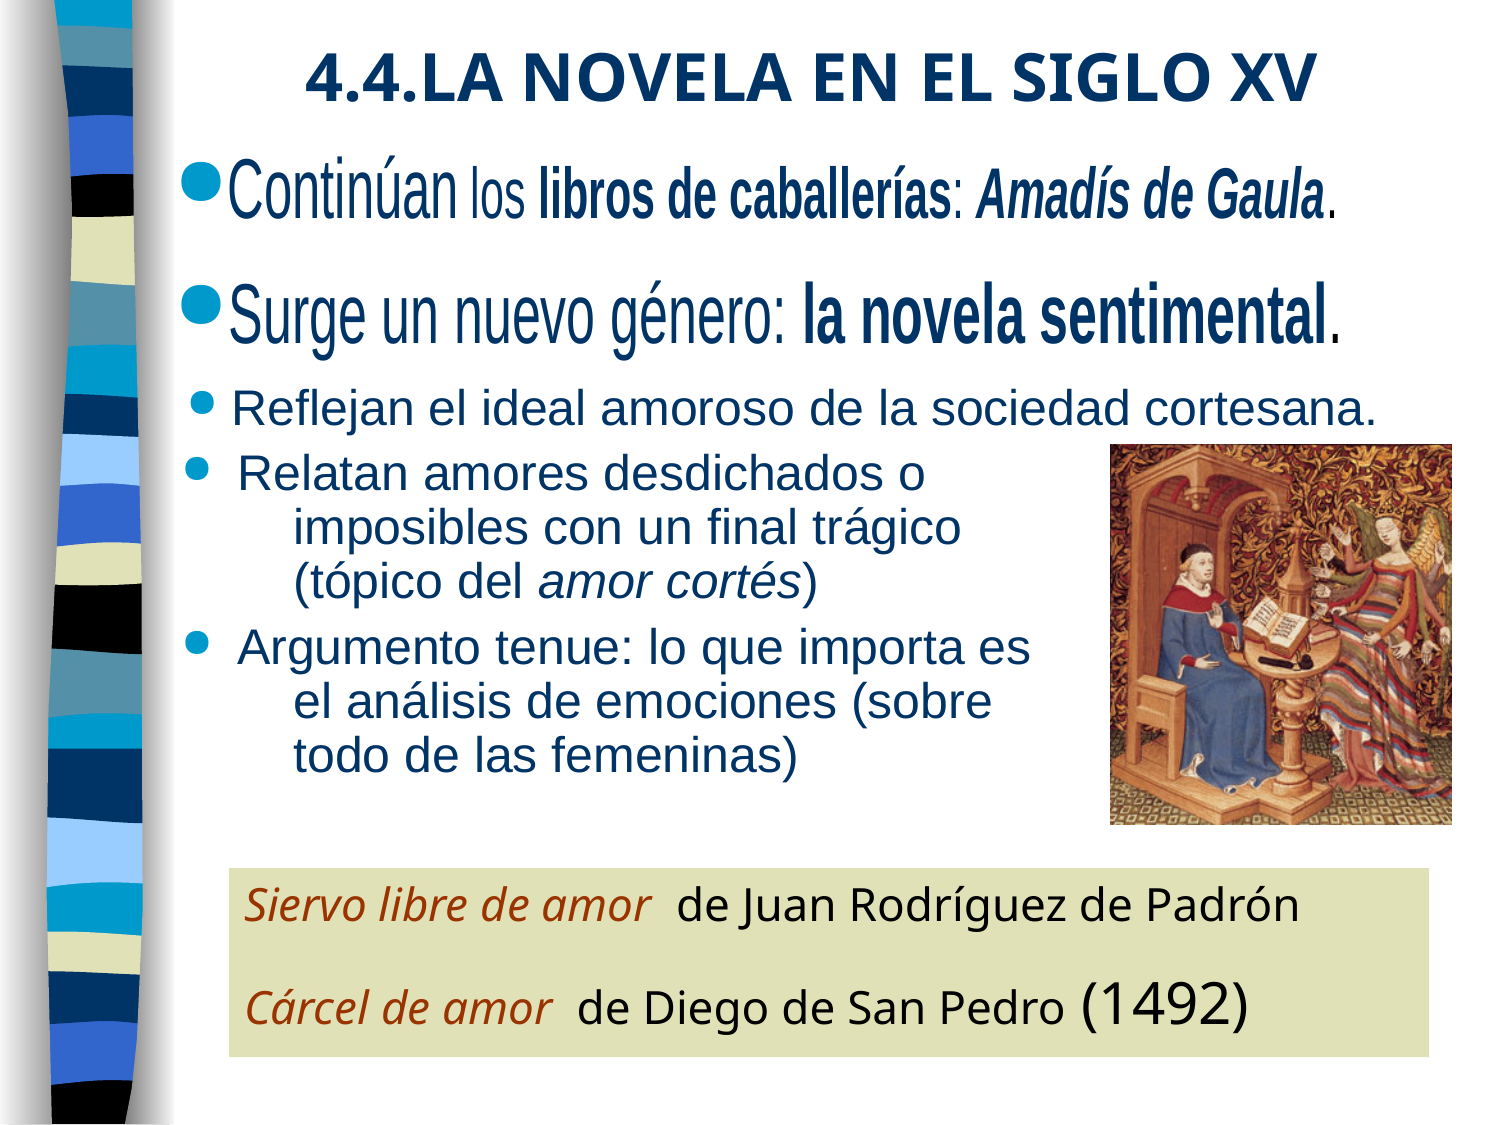

# 4.4.LA NOVELA EN EL SIGLO XV
Continúan los libros de caballerías: Amadís de Gaula.
Surge un nuevo género: la novela sentimental.
 Reflejan el ideal amoroso de la sociedad cortesana.
Relatan amores desdichados o imposibles con un final trágico (tópico del amor cortés)
Argumento tenue: lo que importa es el análisis de emociones (sobre todo de las femeninas)
Siervo libre de amor de Juan Rodríguez de Padrón
Cárcel de amor de Diego de San Pedro (1492)